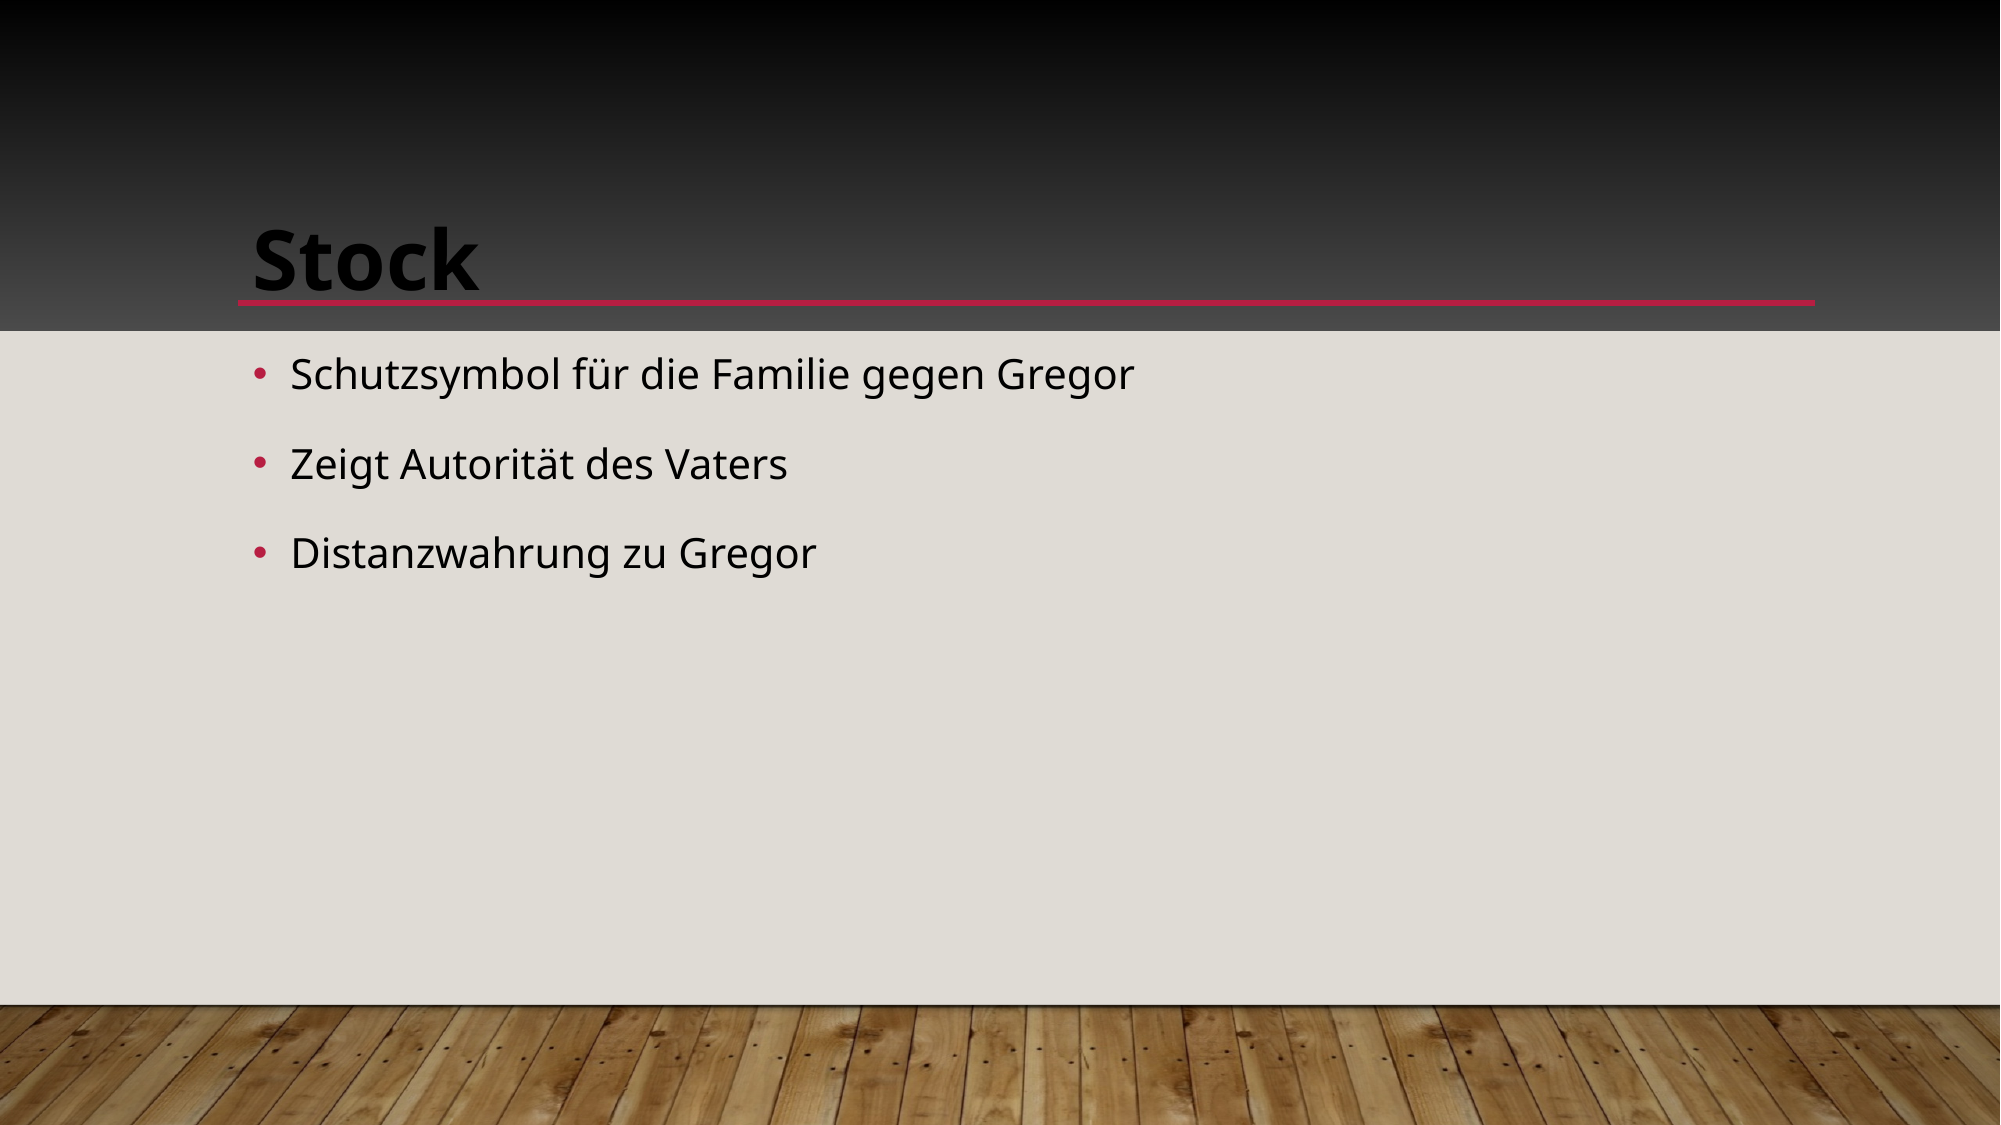

# Stock
Schutzsymbol für die Familie gegen Gregor
Zeigt Autorität des Vaters
Distanzwahrung zu Gregor